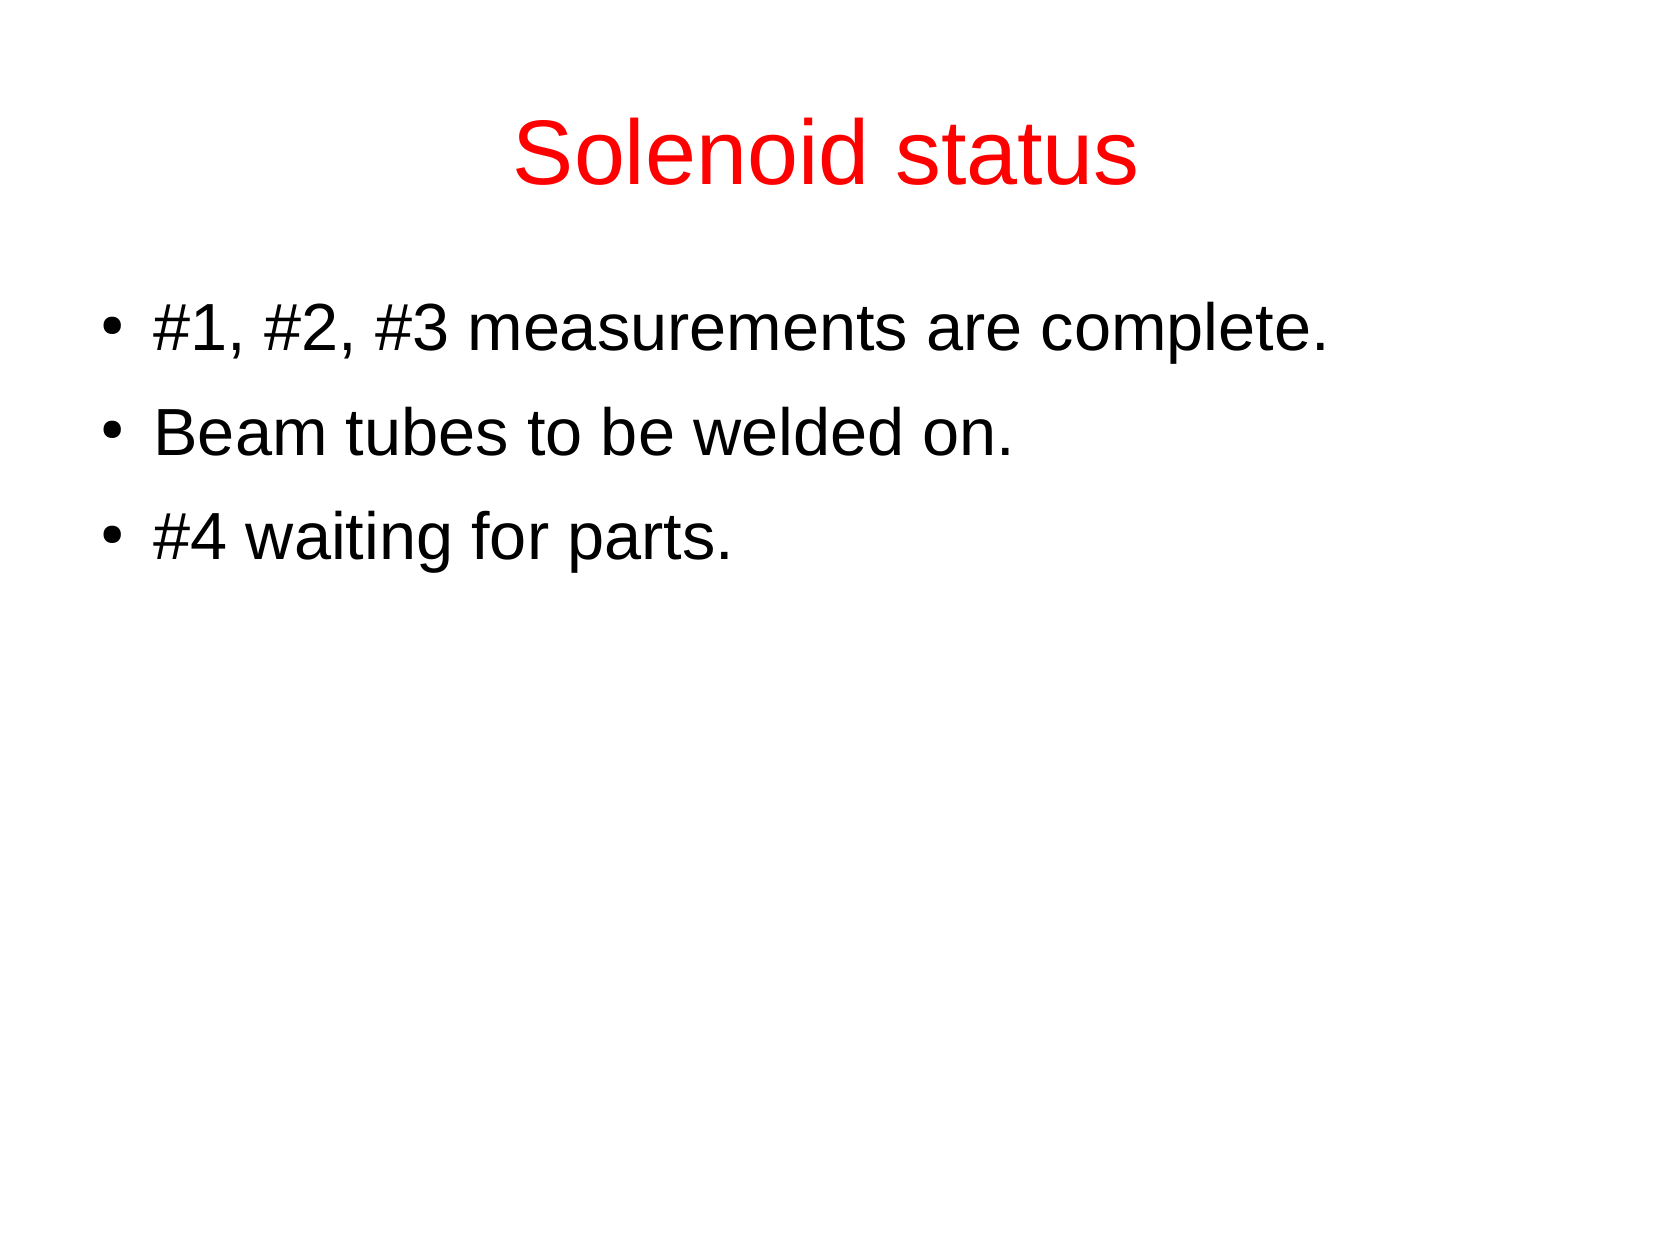

# Solenoid status
#1, #2, #3 measurements are complete.
Beam tubes to be welded on.
#4 waiting for parts.